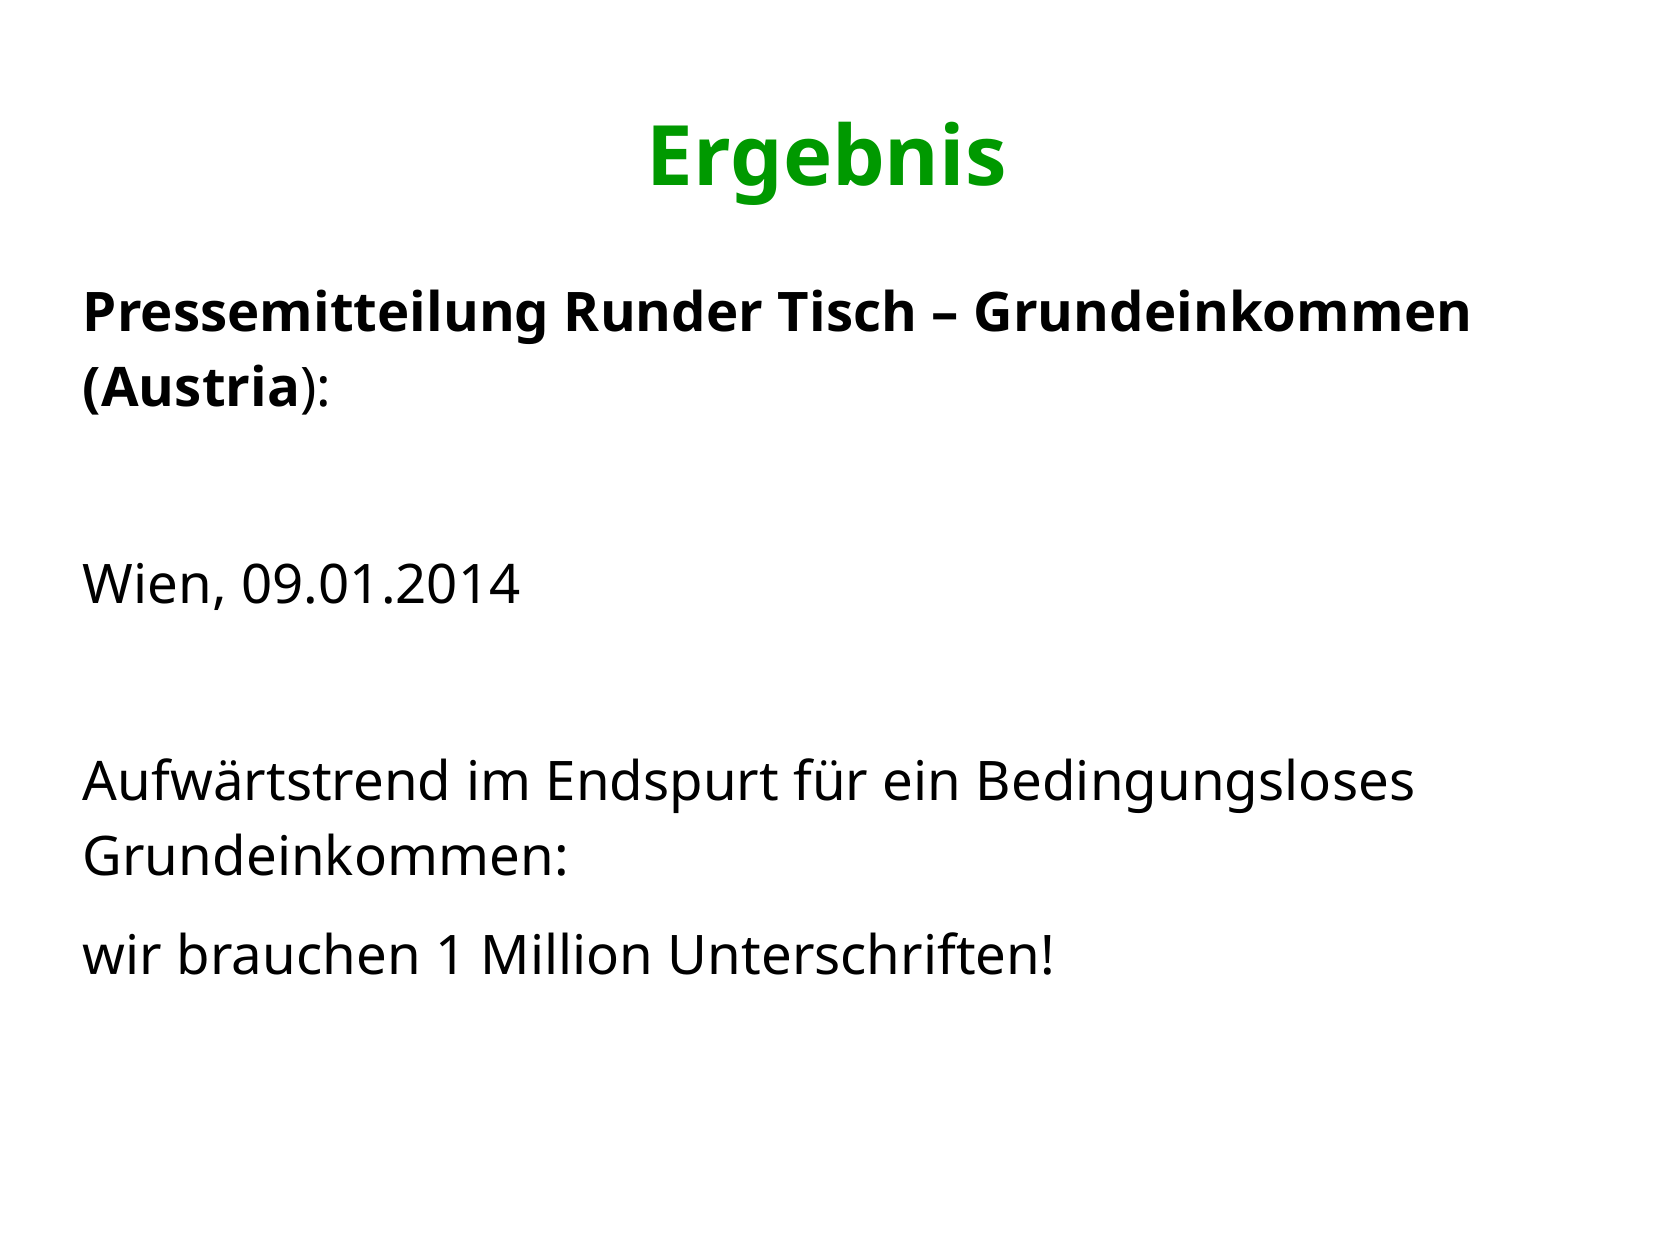

# Ergebnis
Pressemitteilung Runder Tisch – Grundeinkommen (Austria):
Wien, 09.01.2014
Aufwärtstrend im Endspurt für ein Bedingungsloses Grundeinkommen:
wir brauchen 1 Million Unterschriften!